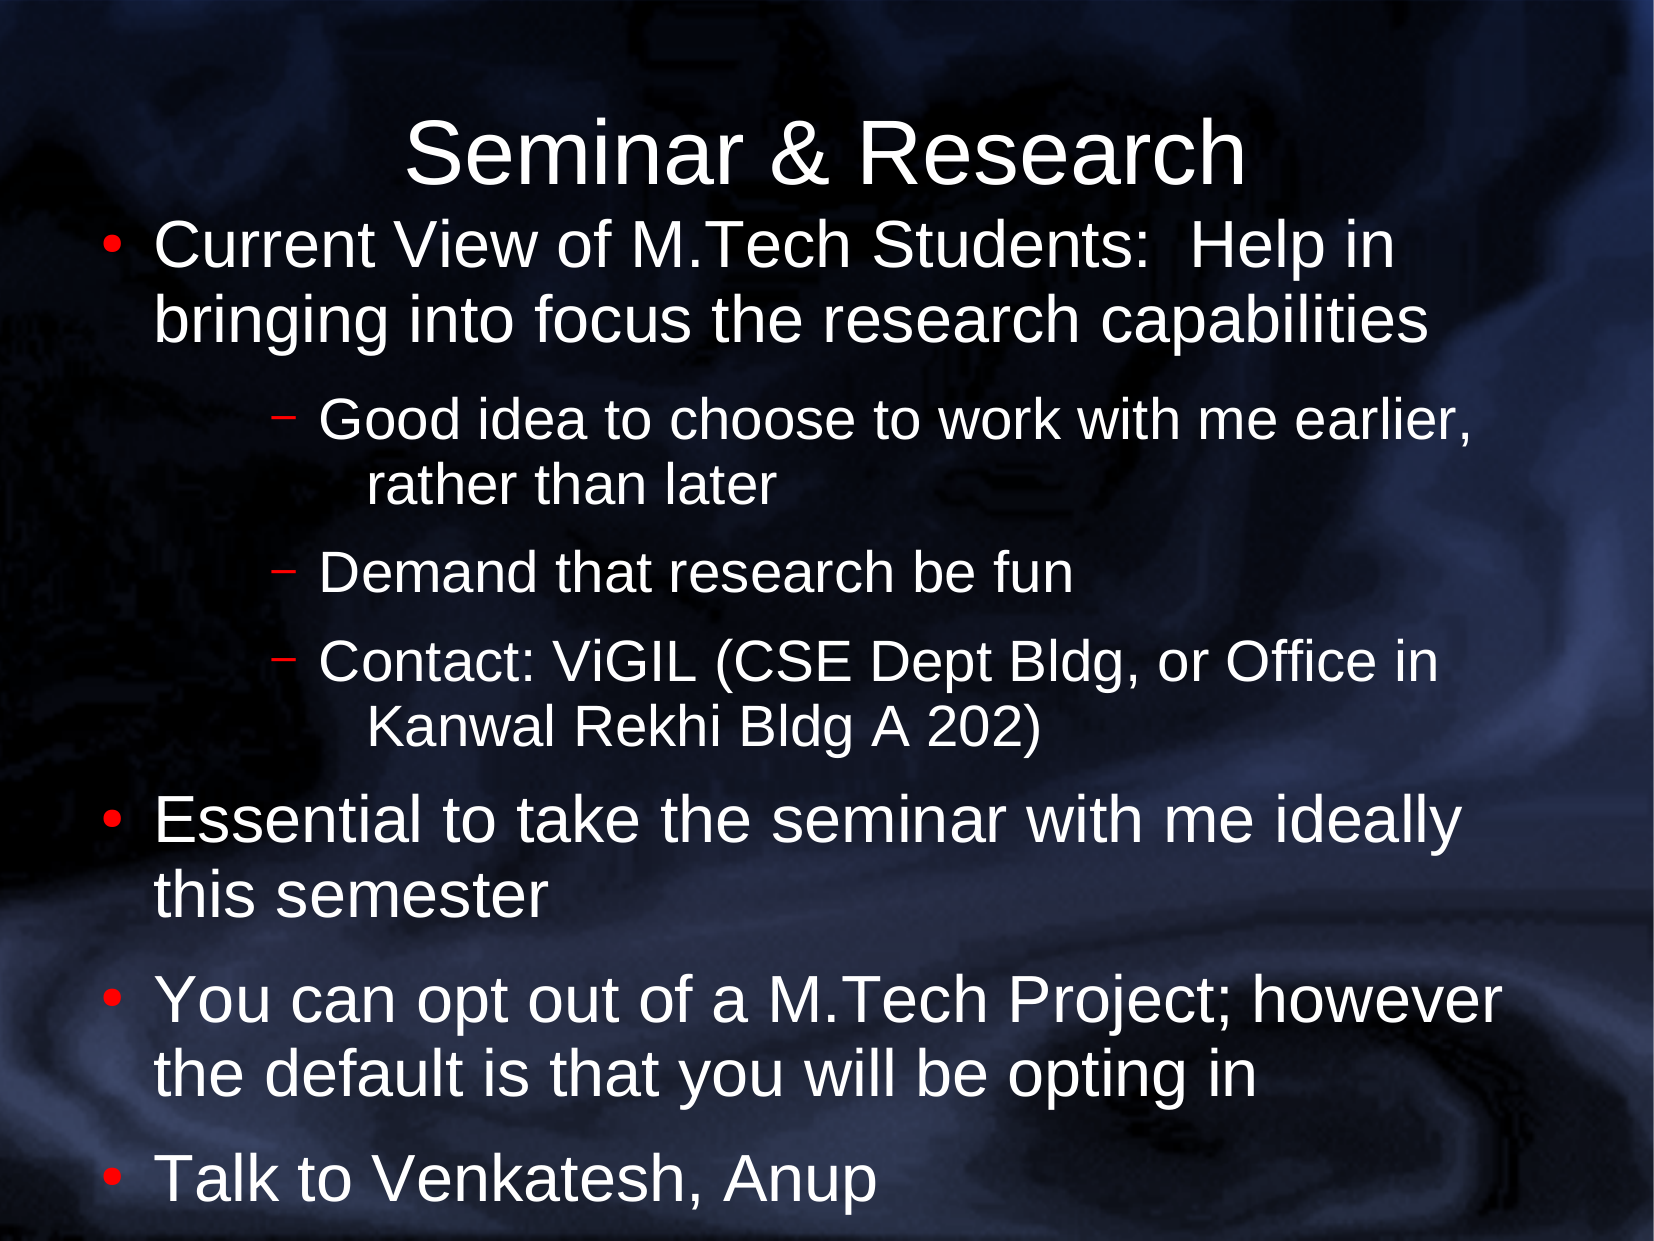

# Seminar & Research
Current View of M.Tech Students: Help in bringing into focus the research capabilities
Good idea to choose to work with me earlier, rather than later
Demand that research be fun
Contact: ViGIL (CSE Dept Bldg, or Office in Kanwal Rekhi Bldg A 202)
Essential to take the seminar with me ideally this semester
You can opt out of a M.Tech Project; however the default is that you will be opting in
Talk to Venkatesh, Anup